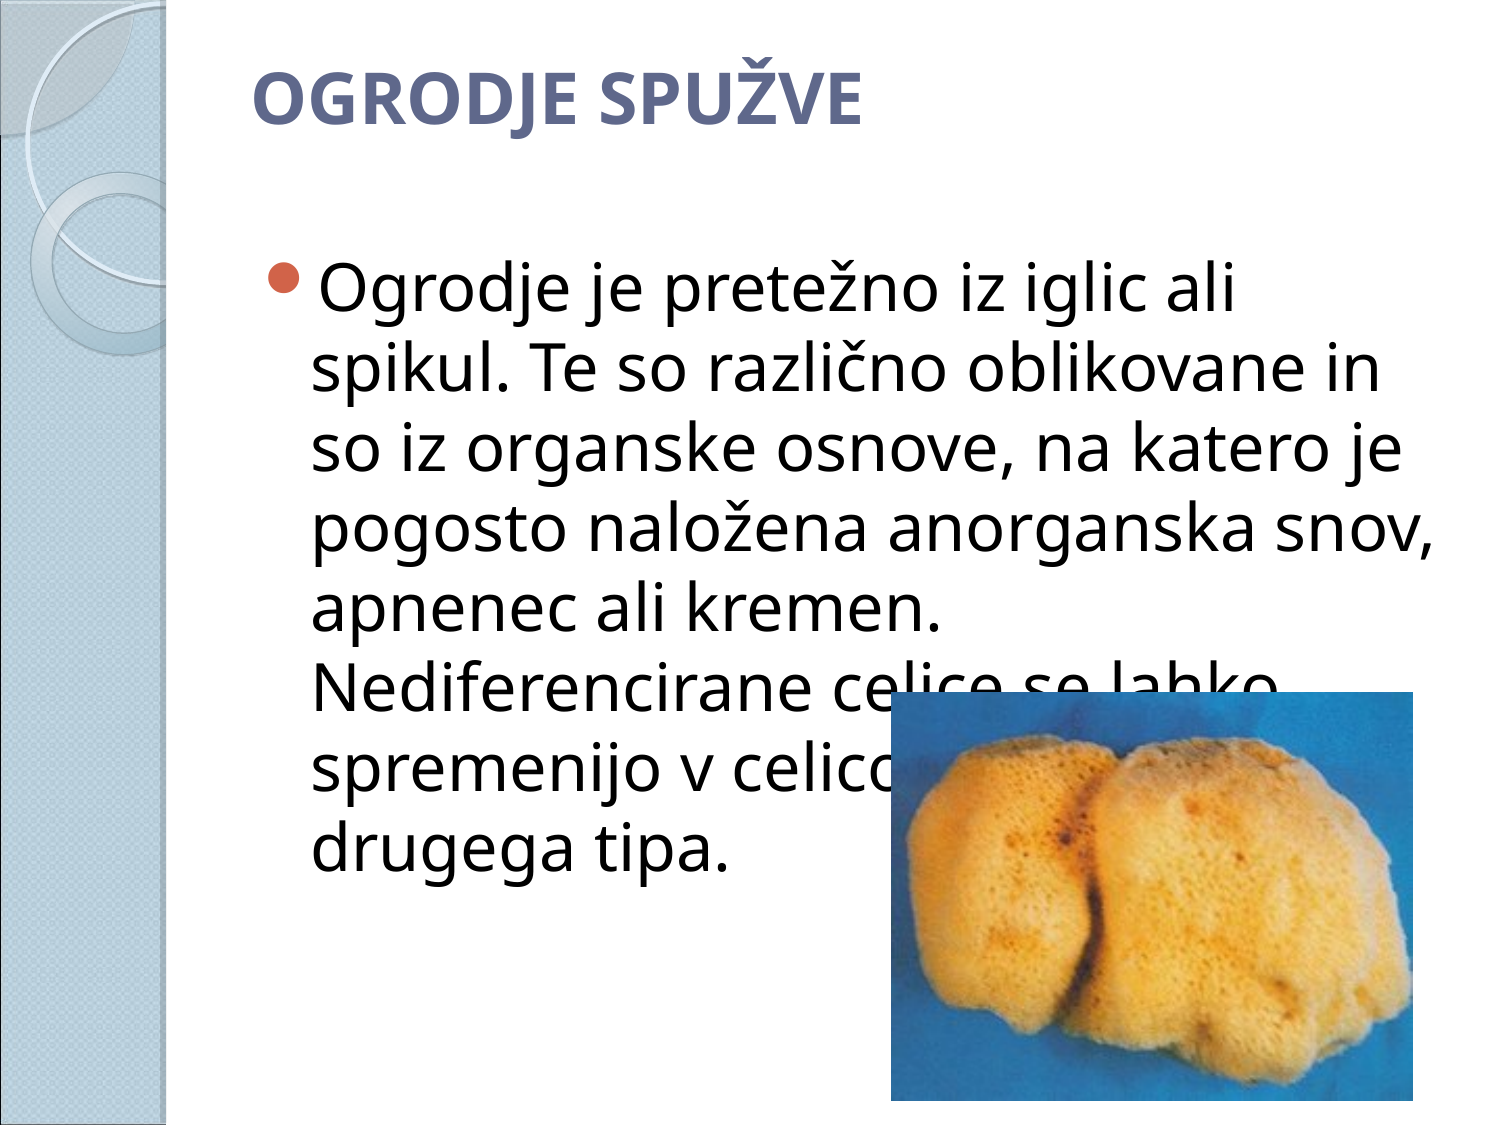

# OGRODJE SPUŽVE
Ogrodje je pretežno iz iglic ali spikul. Te so različno oblikovane in so iz organske osnove, na katero je pogosto naložena anorganska snov, apnenec ali kremen. Nediferencirane celice se lahko spremenijo v celico kateregakoli drugega tipa.